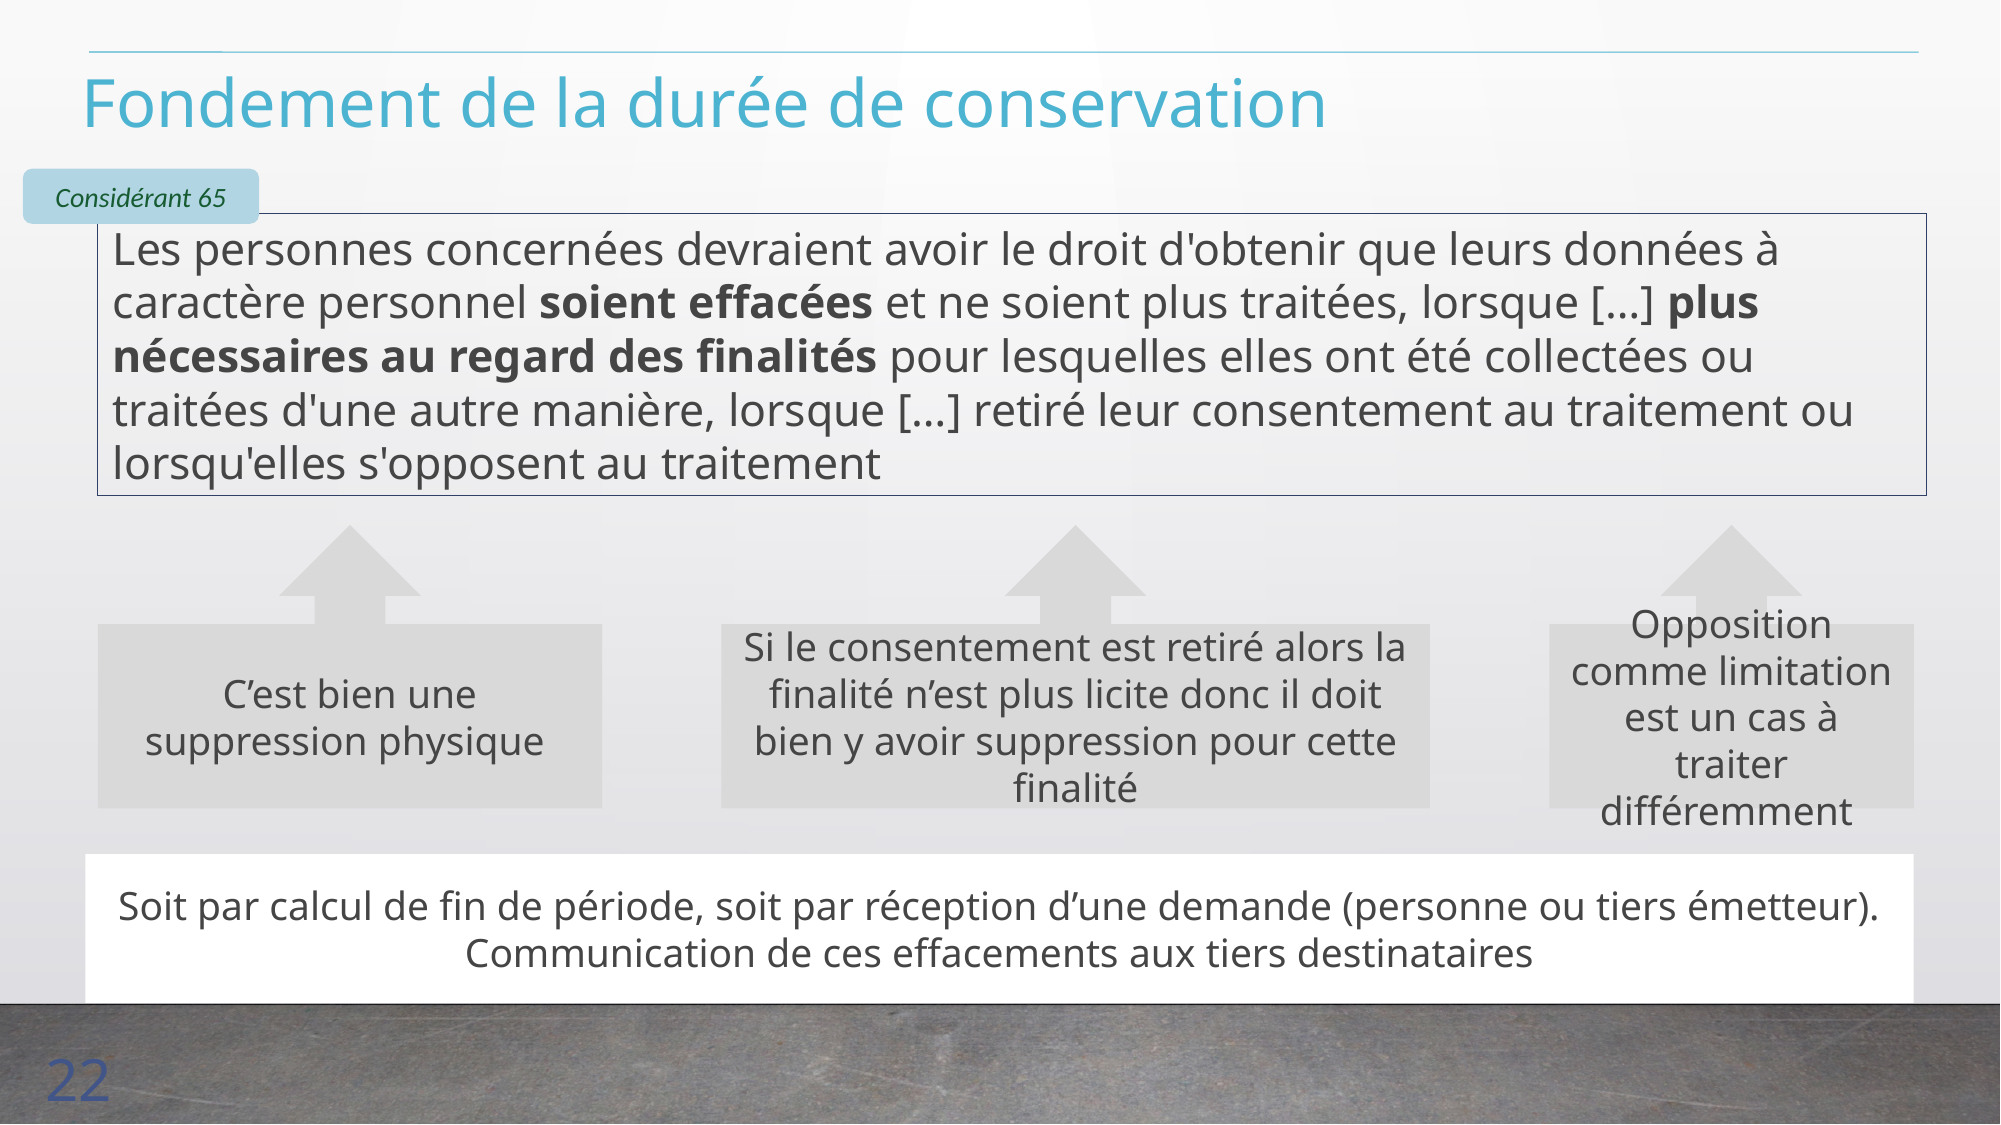

# Fondement de la durée de conservation
Considérant 65
Les personnes concernées devraient avoir le droit d'obtenir que leurs données à caractère personnel soient effacées et ne soient plus traitées, lorsque […] plus nécessaires au regard des finalités pour lesquelles elles ont été collectées ou traitées d'une autre manière, lorsque […] retiré leur consentement au traitement ou lorsqu'elles s'opposent au traitement
C’est bien une suppression physique
Si le consentement est retiré alors la finalité n’est plus licite donc il doit bien y avoir suppression pour cette finalité
Opposition comme limitation est un cas à traiter différemment
Soit par calcul de fin de période, soit par réception d’une demande (personne ou tiers émetteur).
Communication de ces effacements aux tiers destinataires